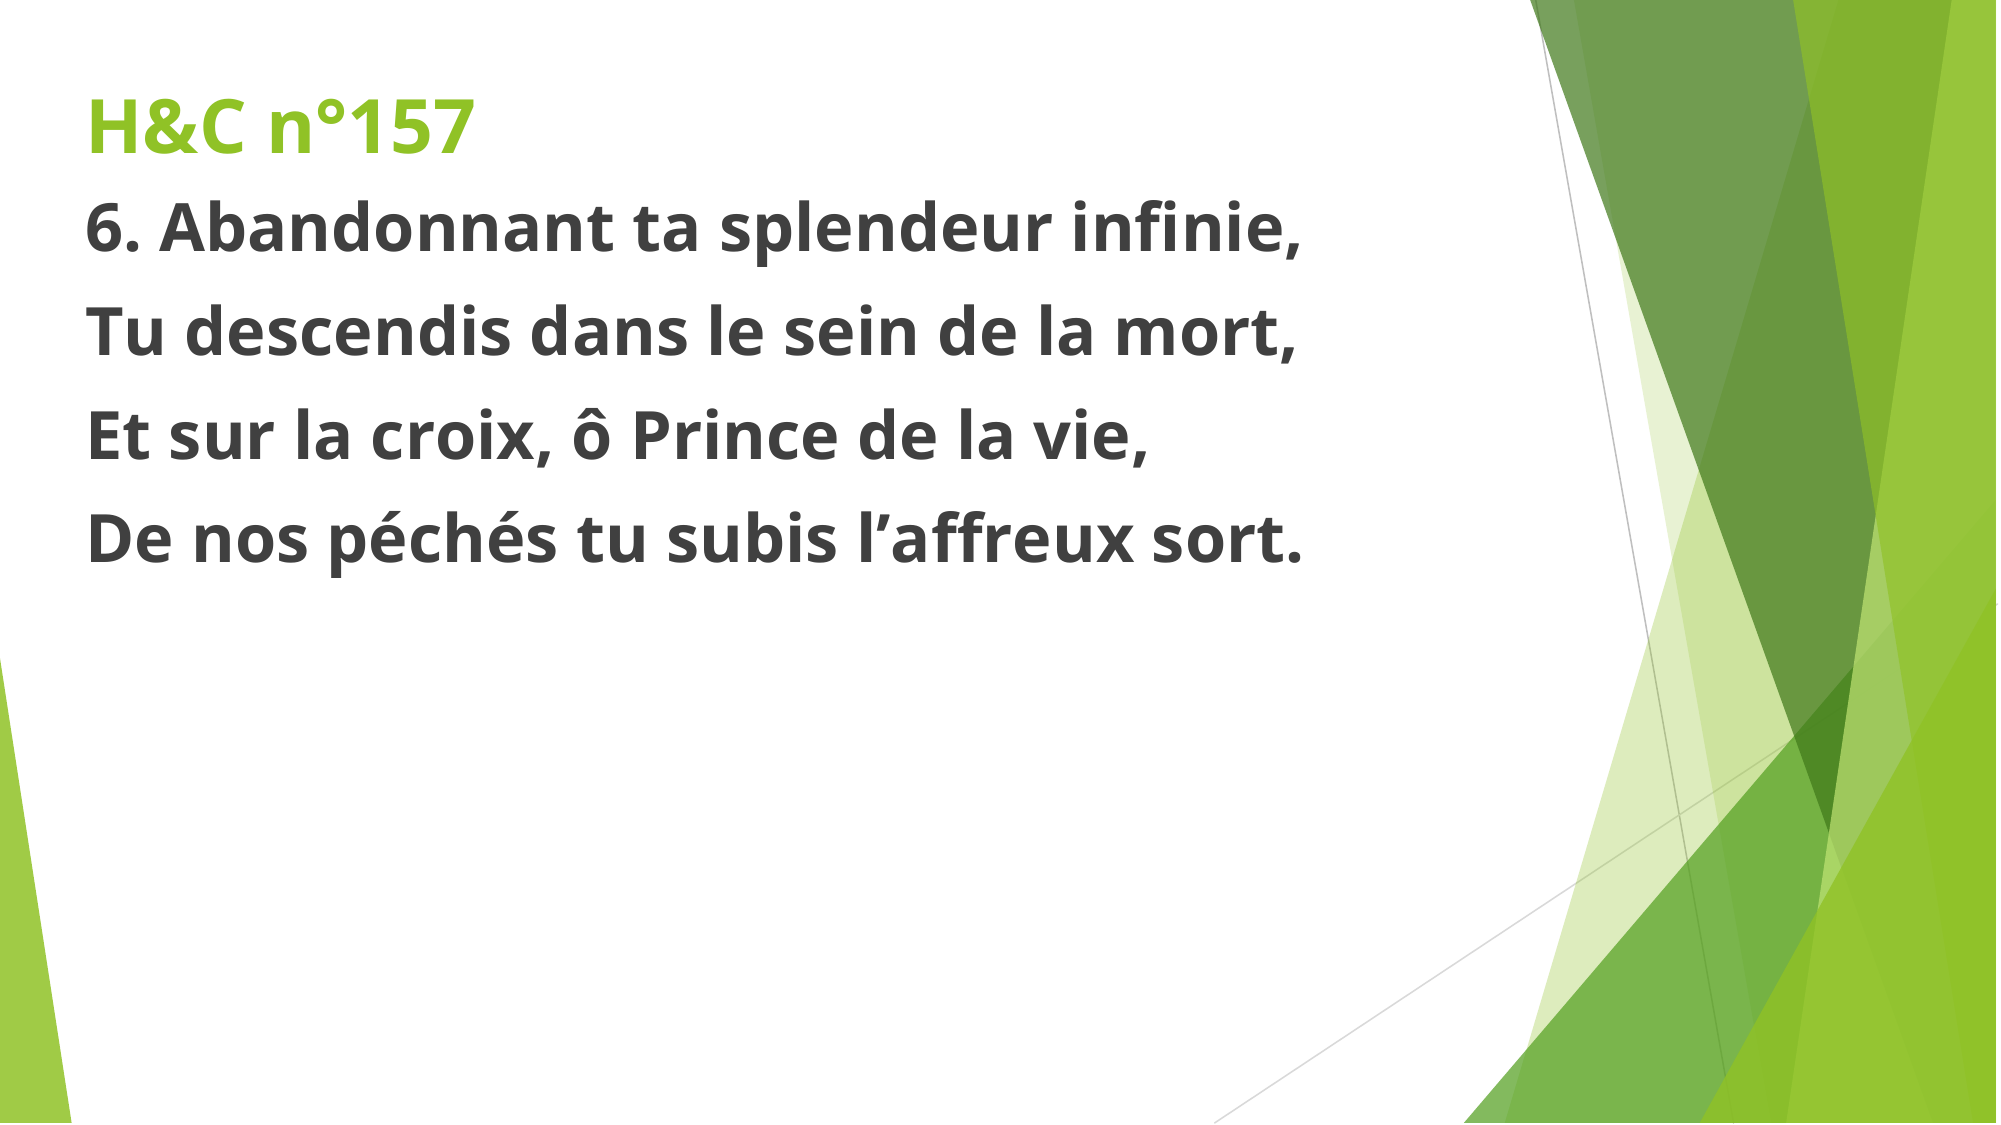

H&C n°157
6. Abandonnant ta splendeur infinie,
Tu descendis dans le sein de la mort,
Et sur la croix, ô Prince de la vie,
De nos péchés tu subis l’affreux sort.